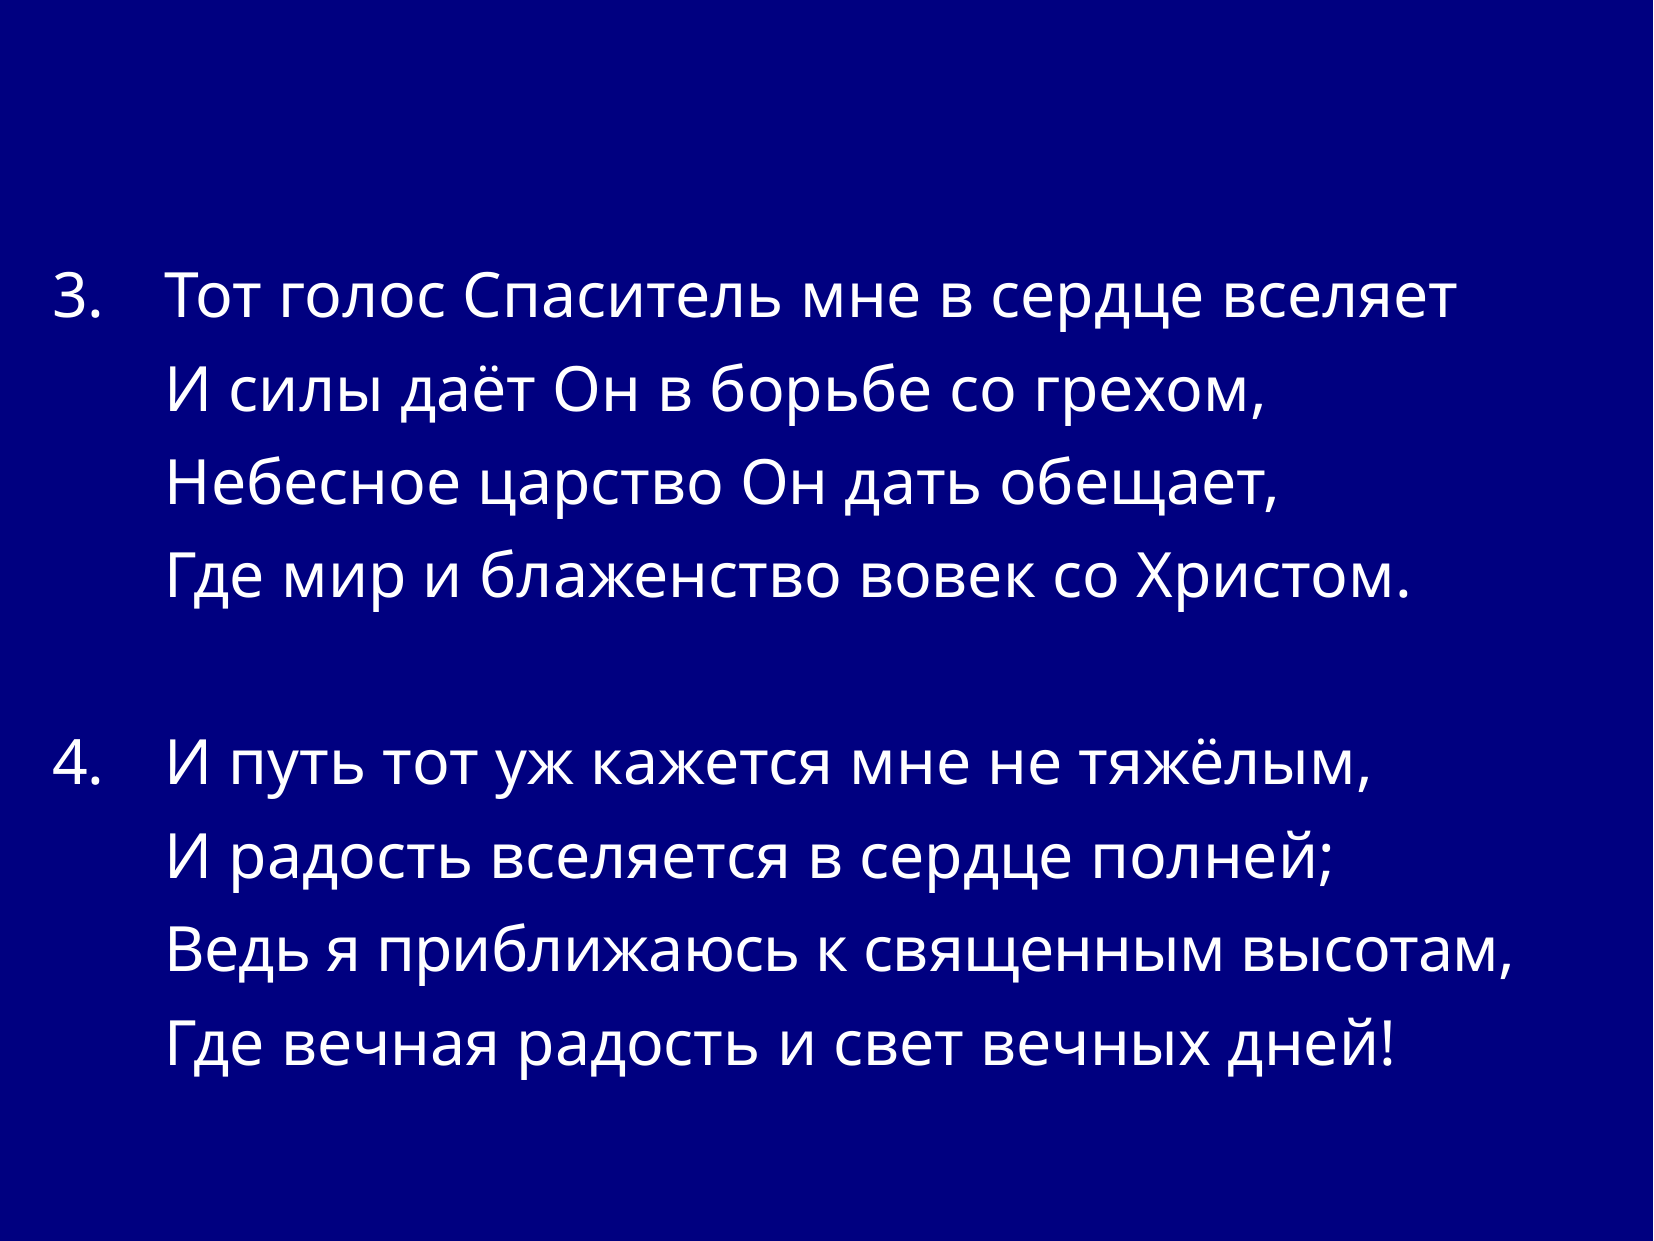

3.	Тот голос Спаситель мне в сердце вселяет
	И силы даёт Он в борьбе со грехом,
	Небесное царство Он дать обещает,
	Где мир и блаженство вовек со Христом.
4.	И путь тот уж кажется мне не тяжёлым,
	И радость вселяется в сердце полней;
	Ведь я приближаюсь к священным высотам,
	Где вечная радость и свет вечных дней!